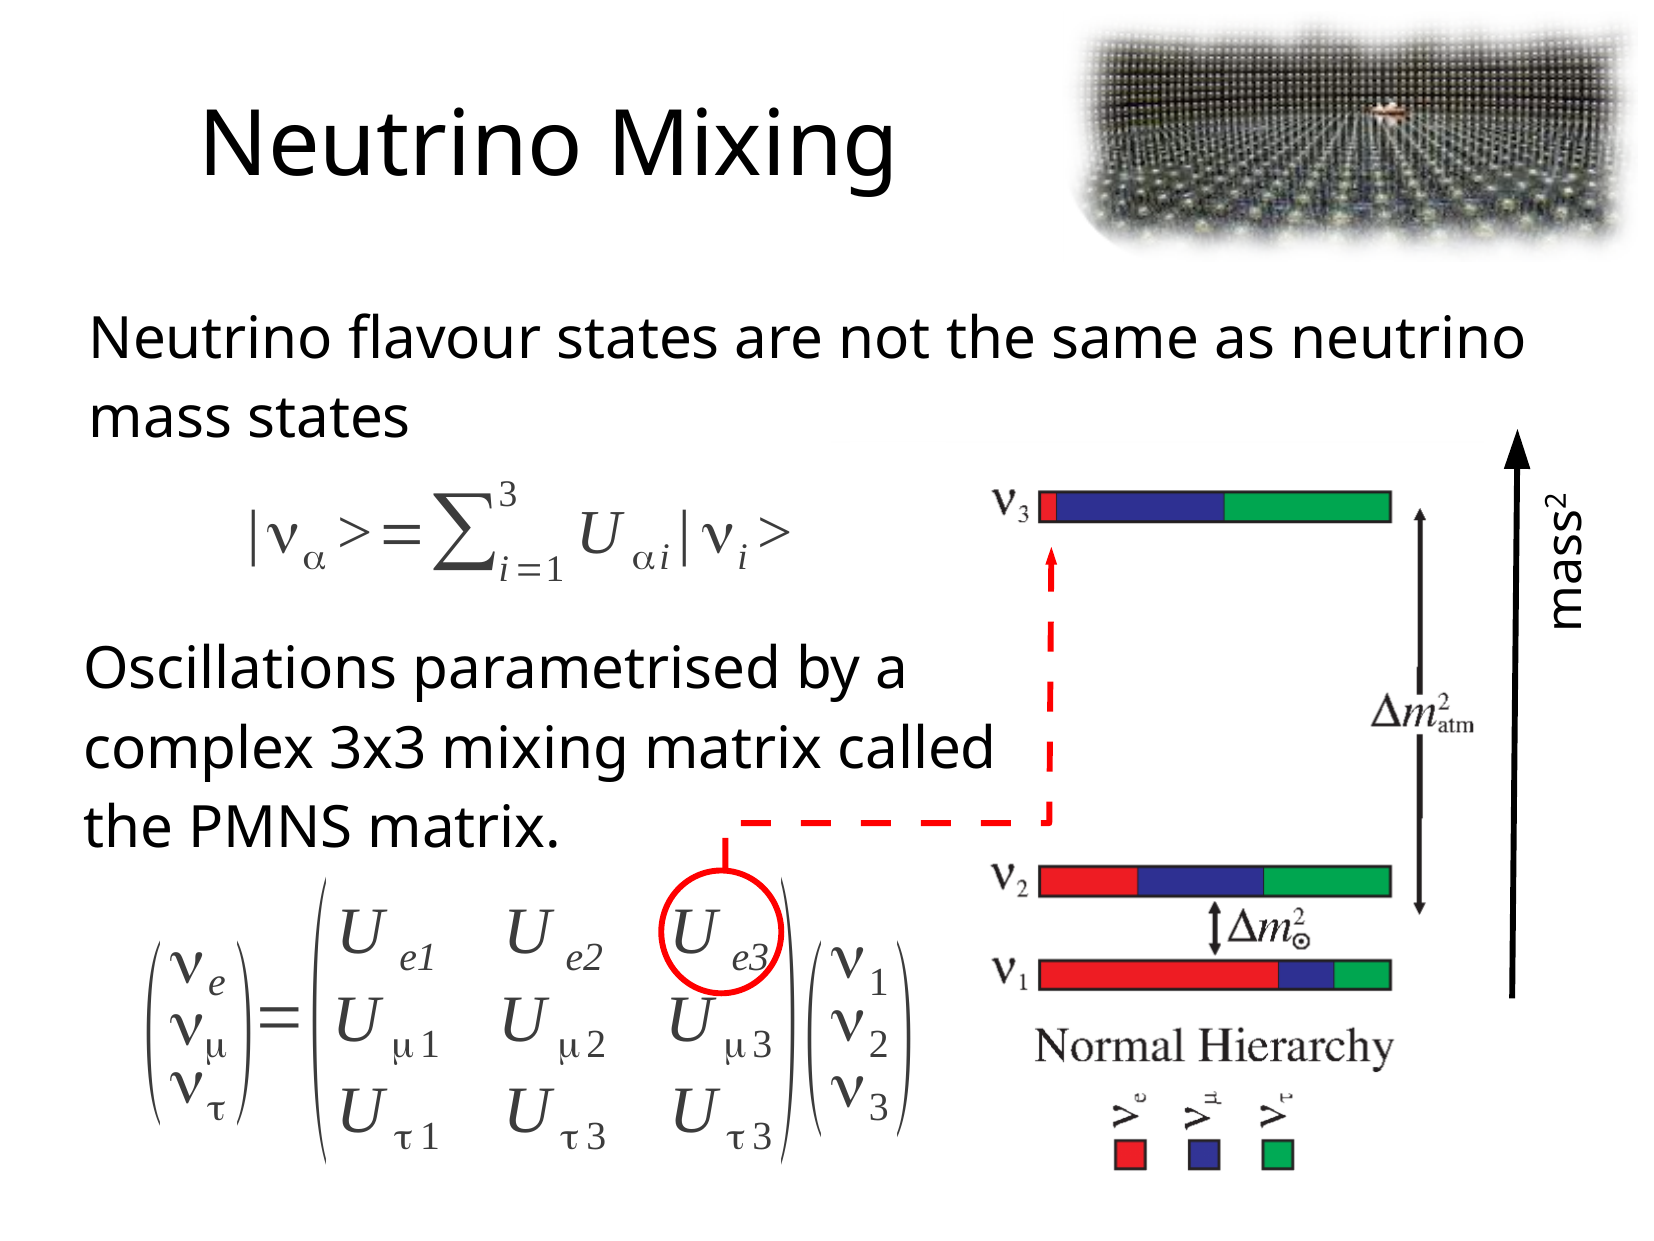

# Neutrino Mixing
Neutrino flavour states are not the same as neutrino
mass states
mass2
Oscillations parametrised by a
complex 3x3 mixing matrix called
the PMNS matrix.